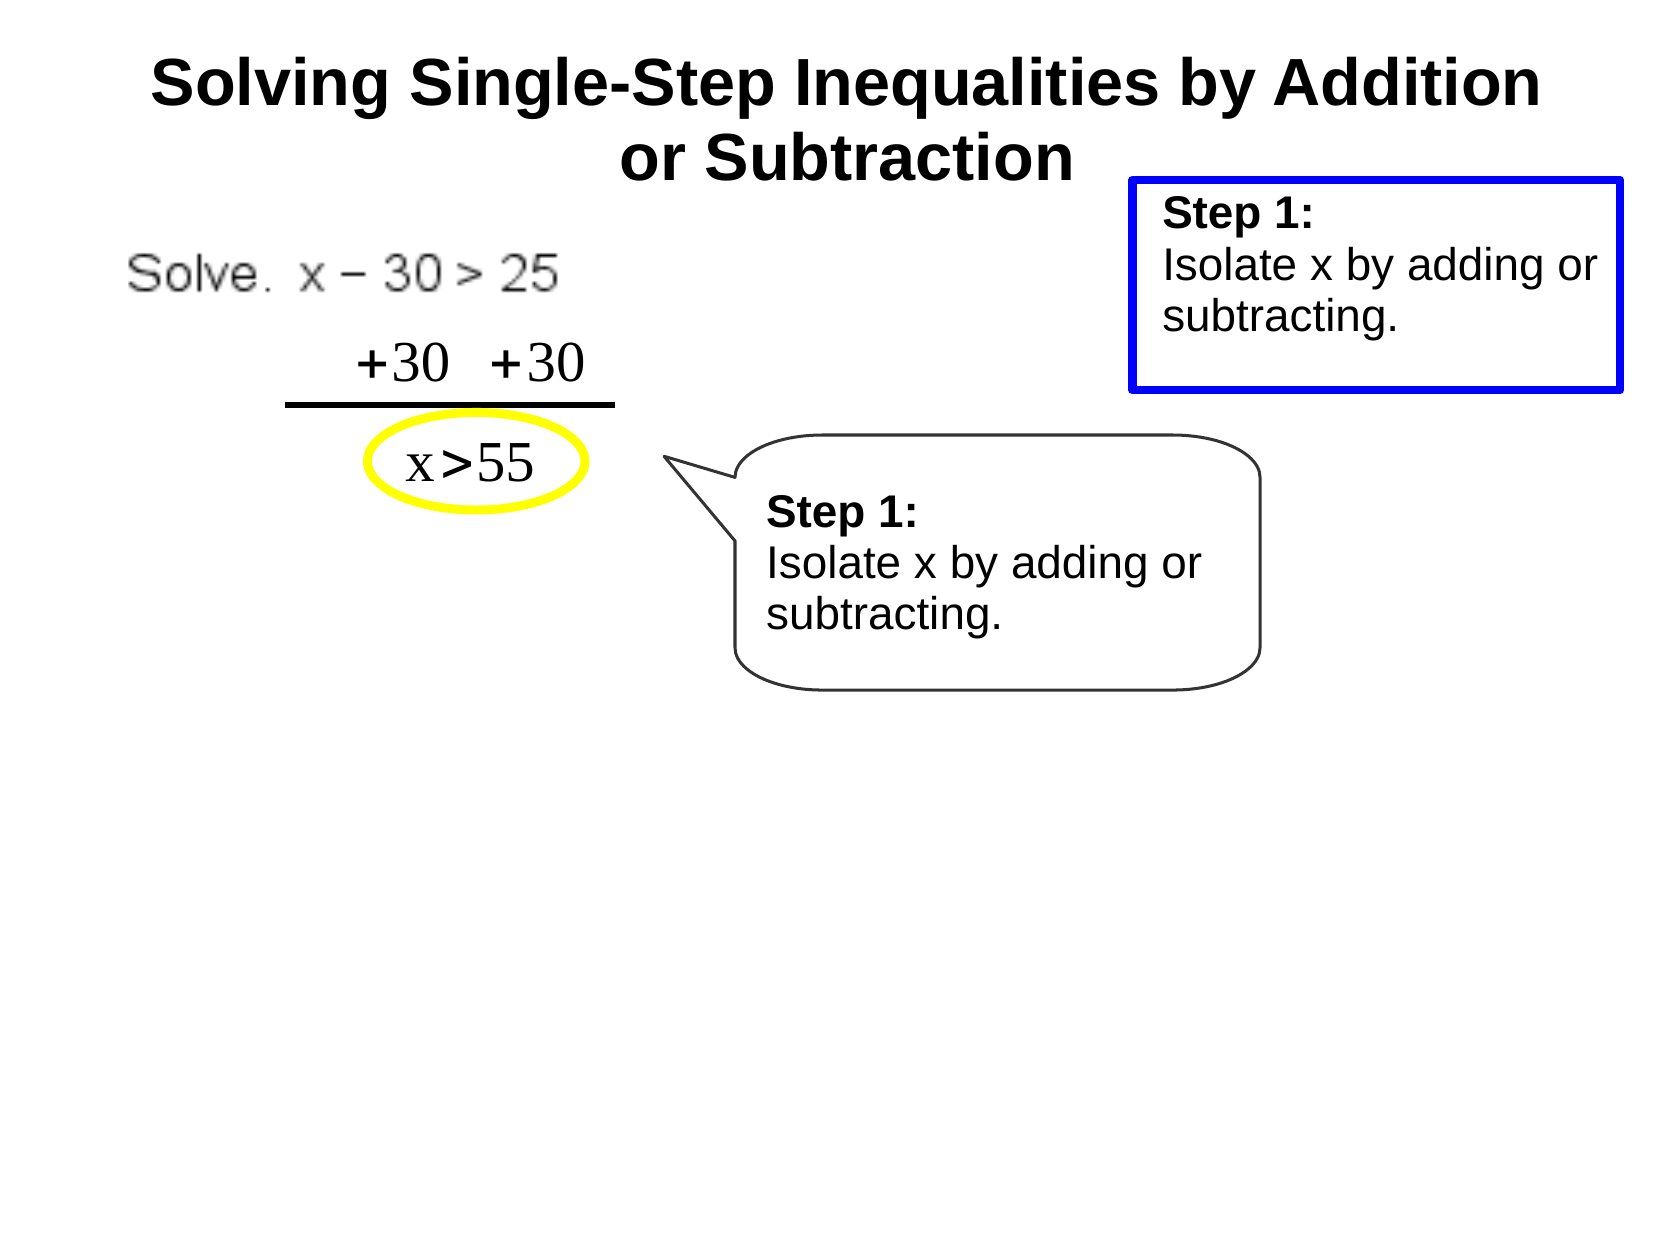

Solving Single-Step Inequalities by Addition or Subtraction
Step 1:
Isolate x by adding or subtracting.
Step 1:
Isolate x by adding or
subtracting.